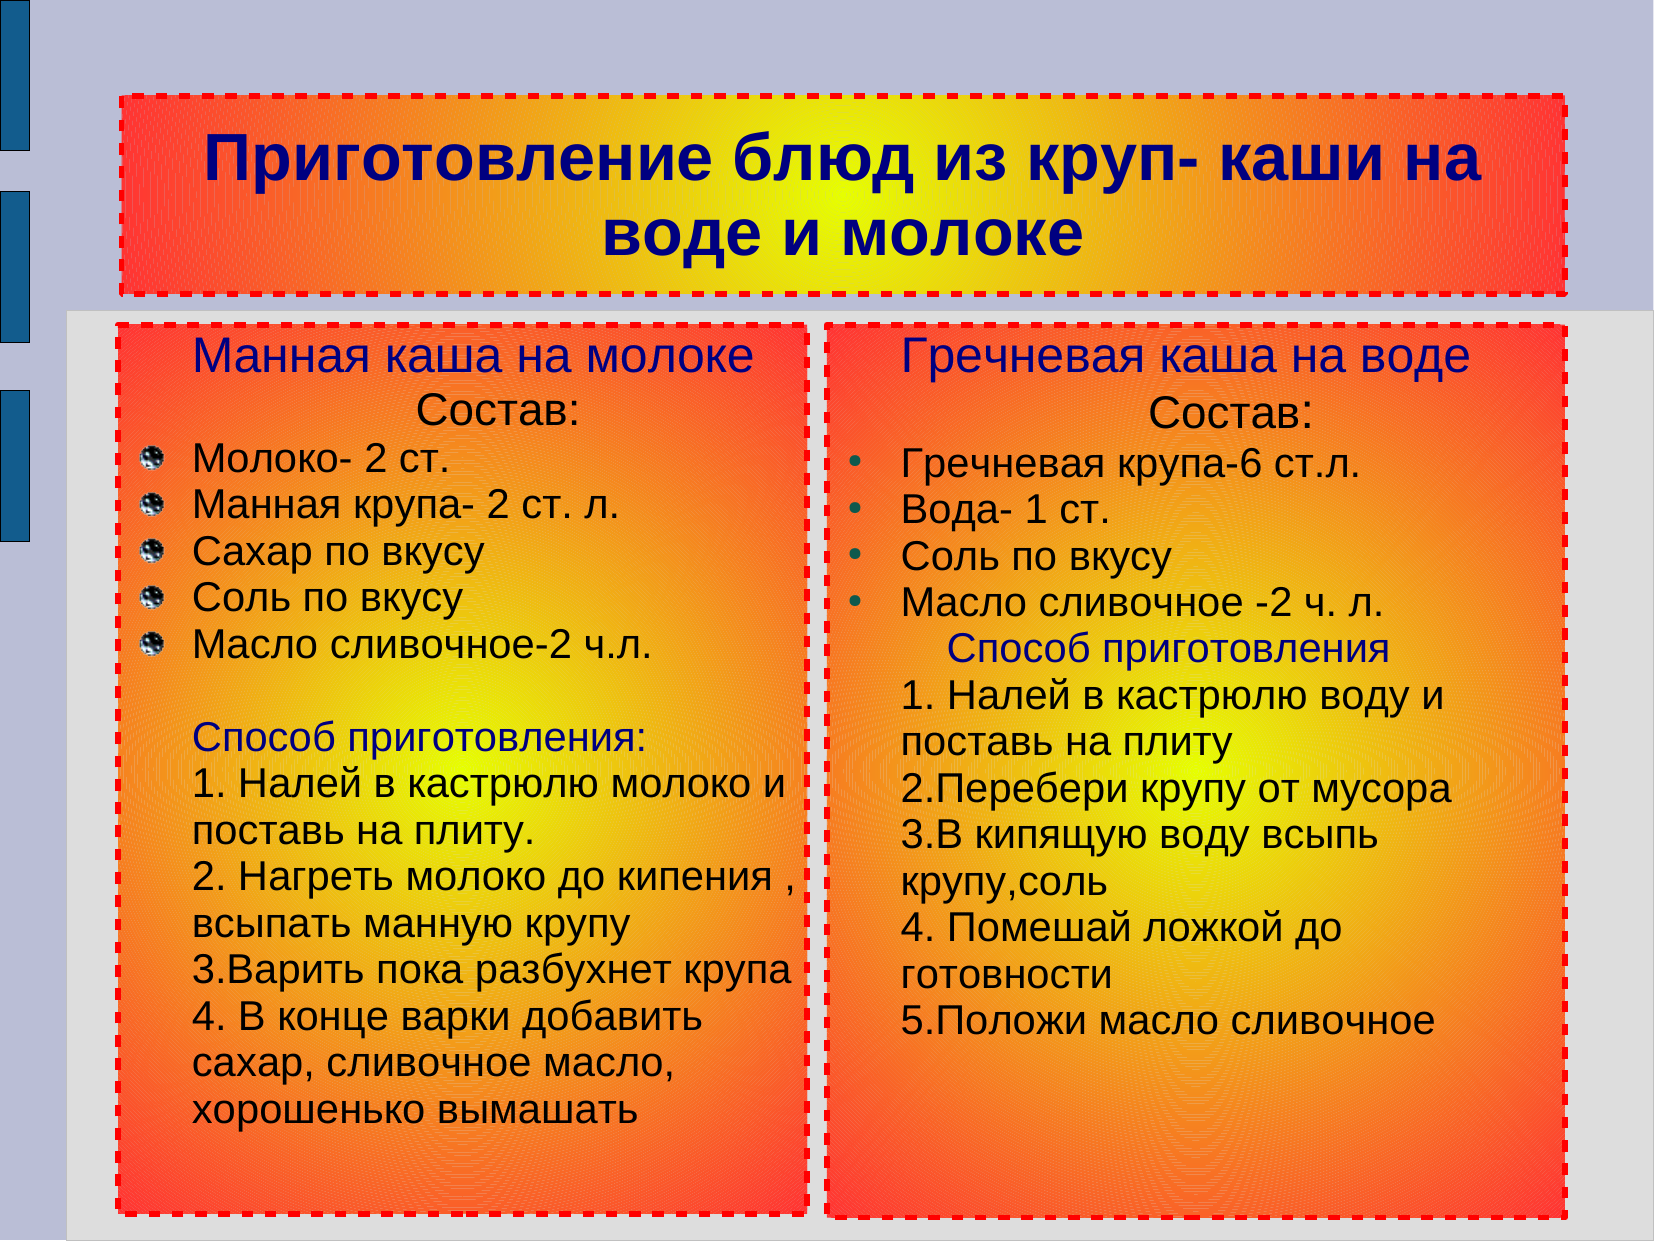

# Приготовление блюд из круп- каши на воде и молоке
Манная каша на молоке
Состав:
Молоко- 2 ст.
Манная крупа- 2 ст. л.
Сахар по вкусу
Соль по вкусу
Масло сливочное-2 ч.л.
Способ приготовления:
1. Налей в кастрюлю молоко и поставь на плиту.
2. Нагреть молоко до кипения , всыпать манную крупу
3.Варить пока разбухнет крупа
4. В конце варки добавить сахар, сливочное масло, хорошенько вымашать
Гречневая каша на воде
Состав:
Гречневая крупа-6 ст.л.
Вода- 1 ст.
Соль по вкусу
Масло сливочное -2 ч. л.
 Способ приготовления
1. Налей в кастрюлю воду и поставь на плиту
2.Перебери крупу от мусора
3.В кипящую воду всыпь крупу,соль
4. Помешай ложкой до готовности
5.Положи масло сливочное